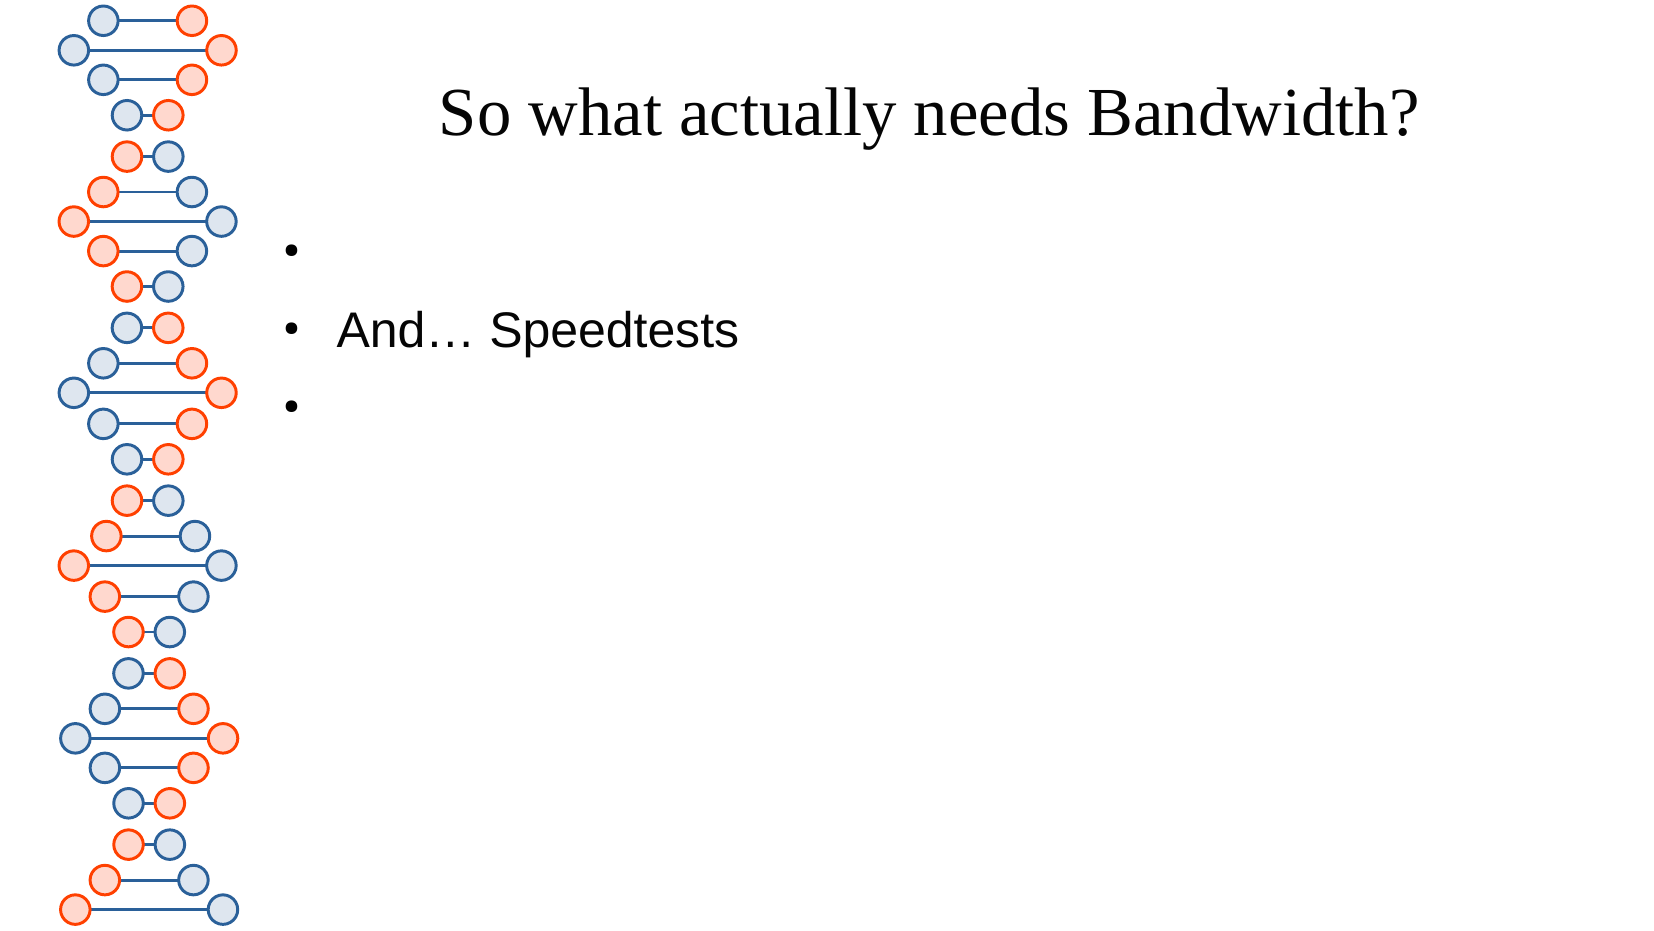

# So what actually needs Bandwidth?
And… Speedtests